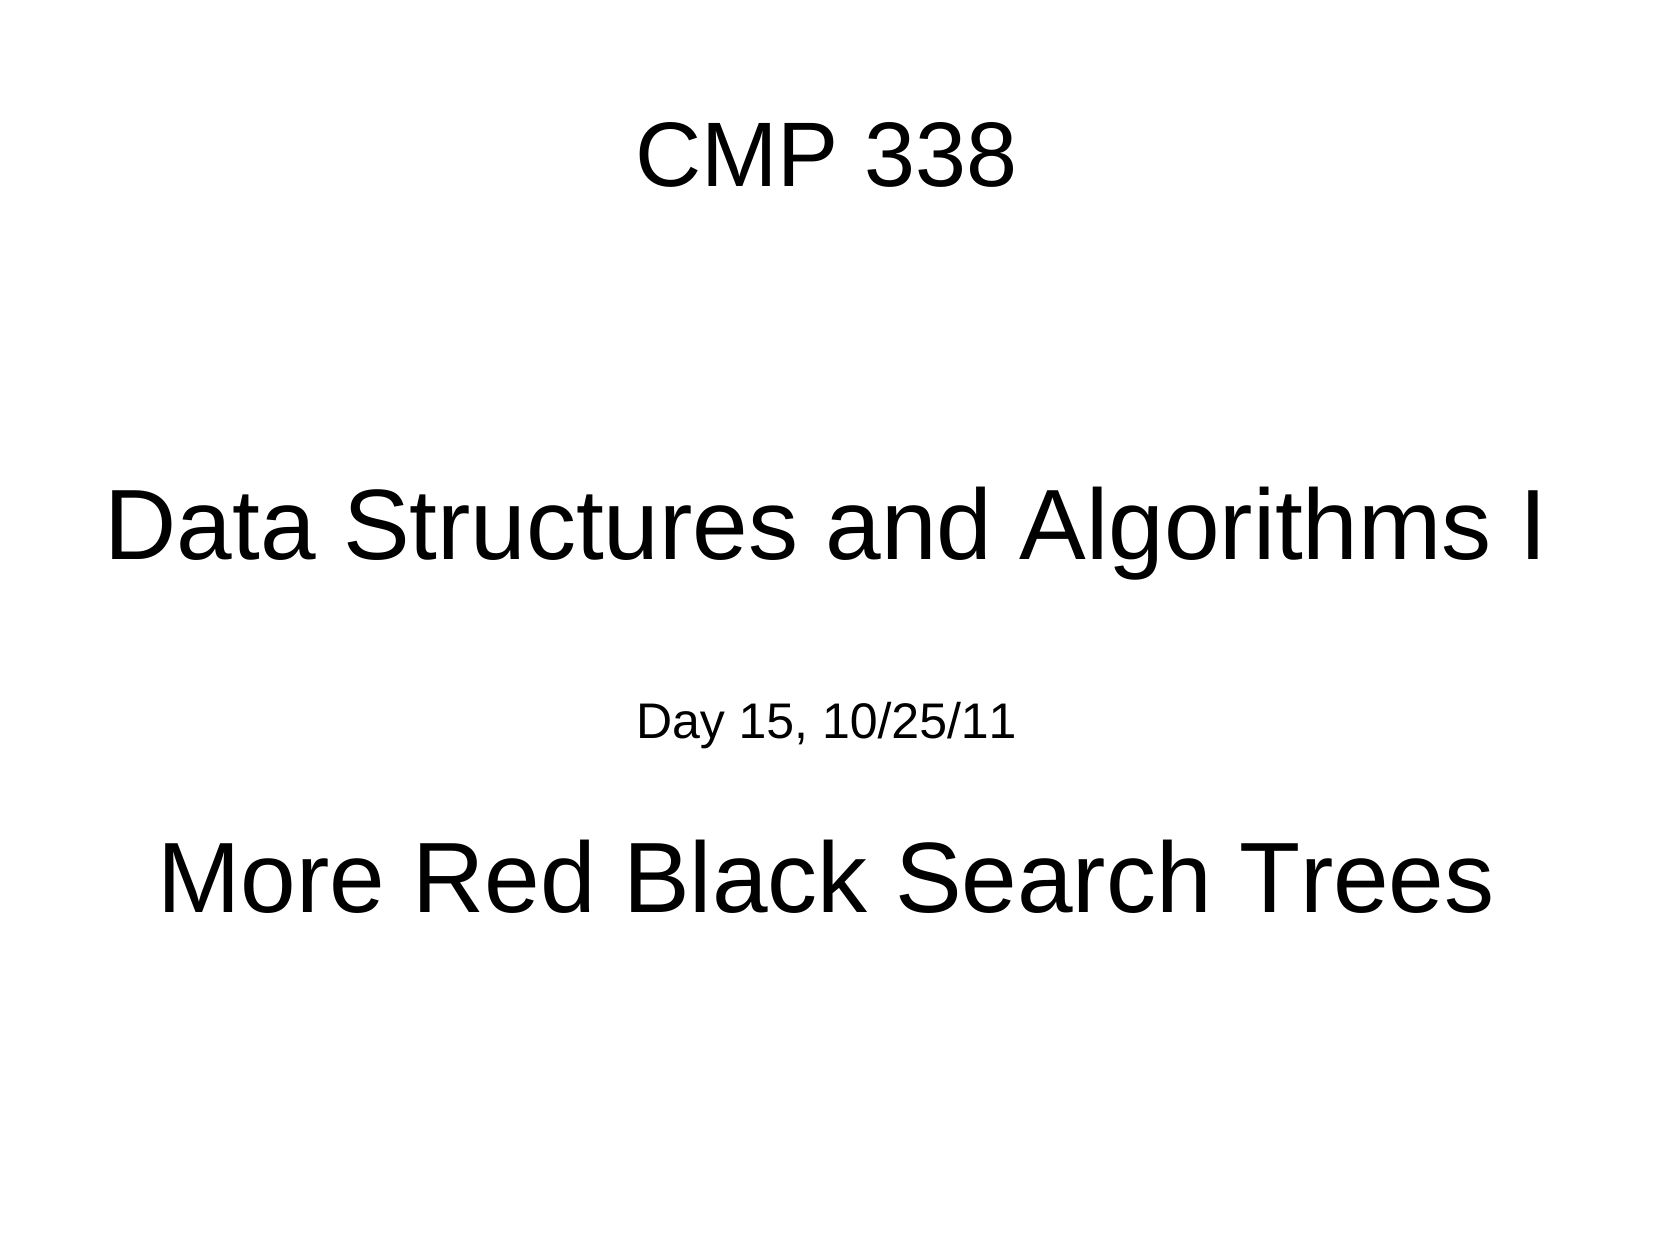

# CMP 338
Data Structures and Algorithms I
Day 15, 10/25/11
More Red Black Search Trees